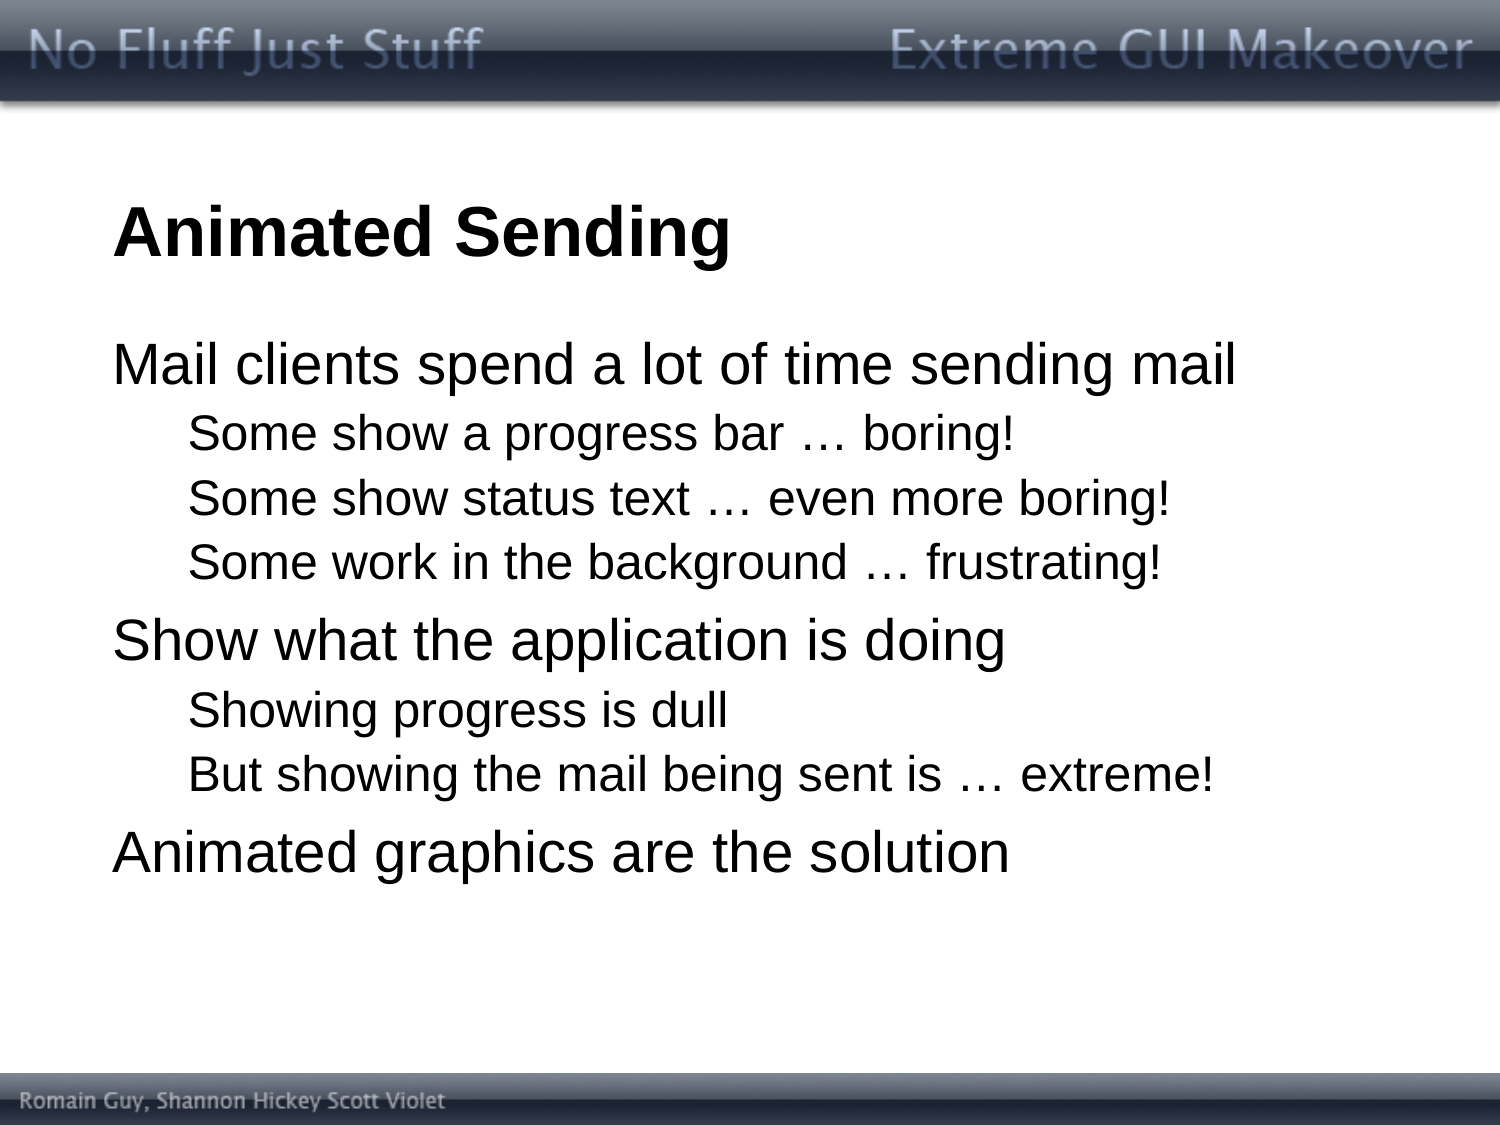

# Animated Sending
Mail clients spend a lot of time sending mail
Some show a progress bar … boring!
Some show status text … even more boring!
Some work in the background … frustrating!
Show what the application is doing
Showing progress is dull
But showing the mail being sent is … extreme!
Animated graphics are the solution